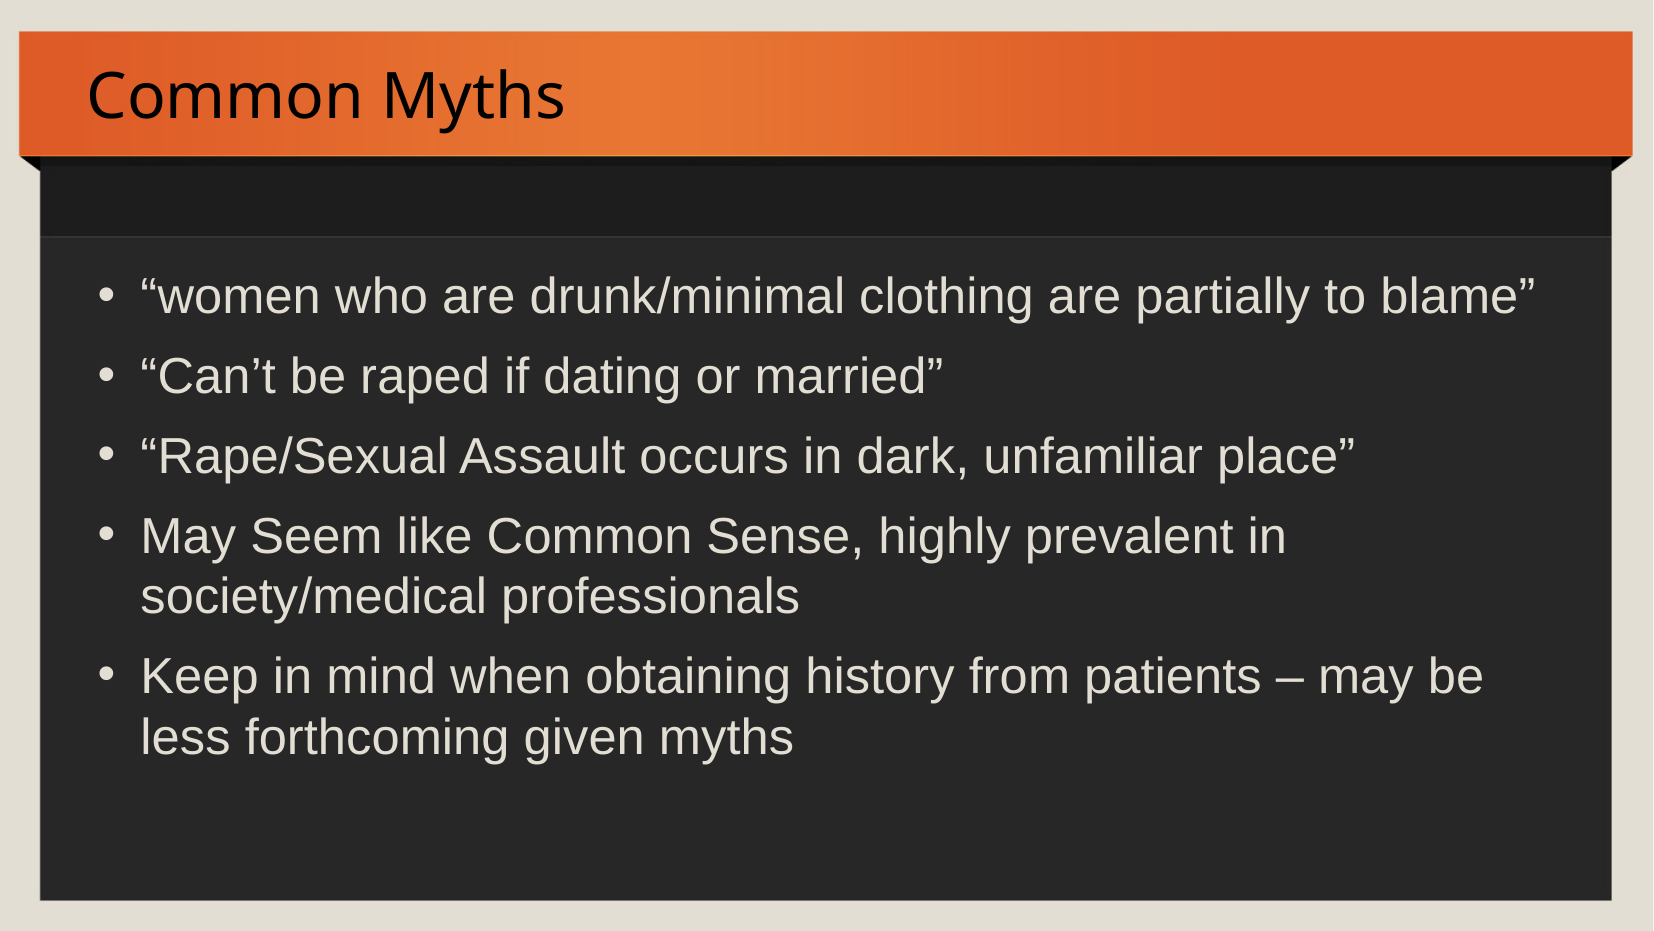

# Common Myths
“women who are drunk/minimal clothing are partially to blame”
“Can’t be raped if dating or married”
“Rape/Sexual Assault occurs in dark, unfamiliar place”
May Seem like Common Sense, highly prevalent in society/medical professionals
Keep in mind when obtaining history from patients – may be less forthcoming given myths